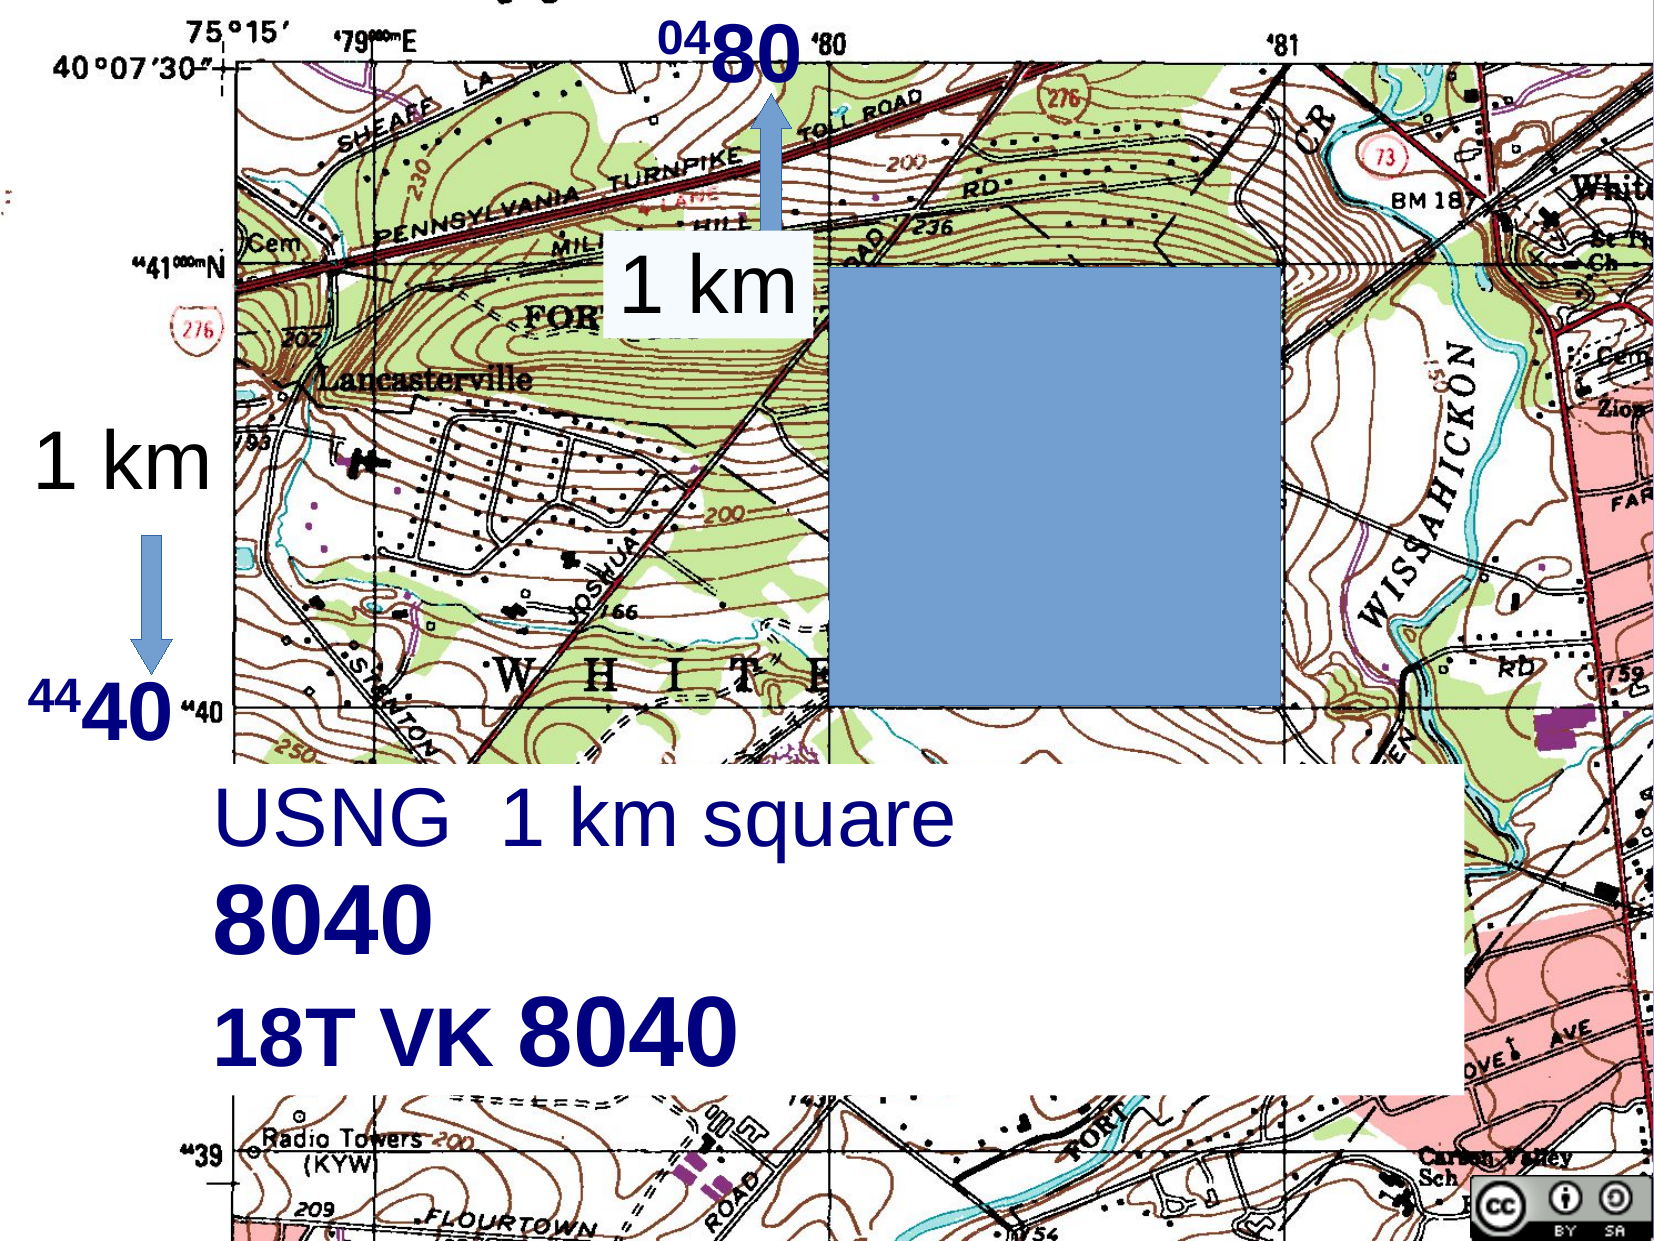

0480
1 km
1 km
4440
USNG 1 km square
8040
18T VK 8040